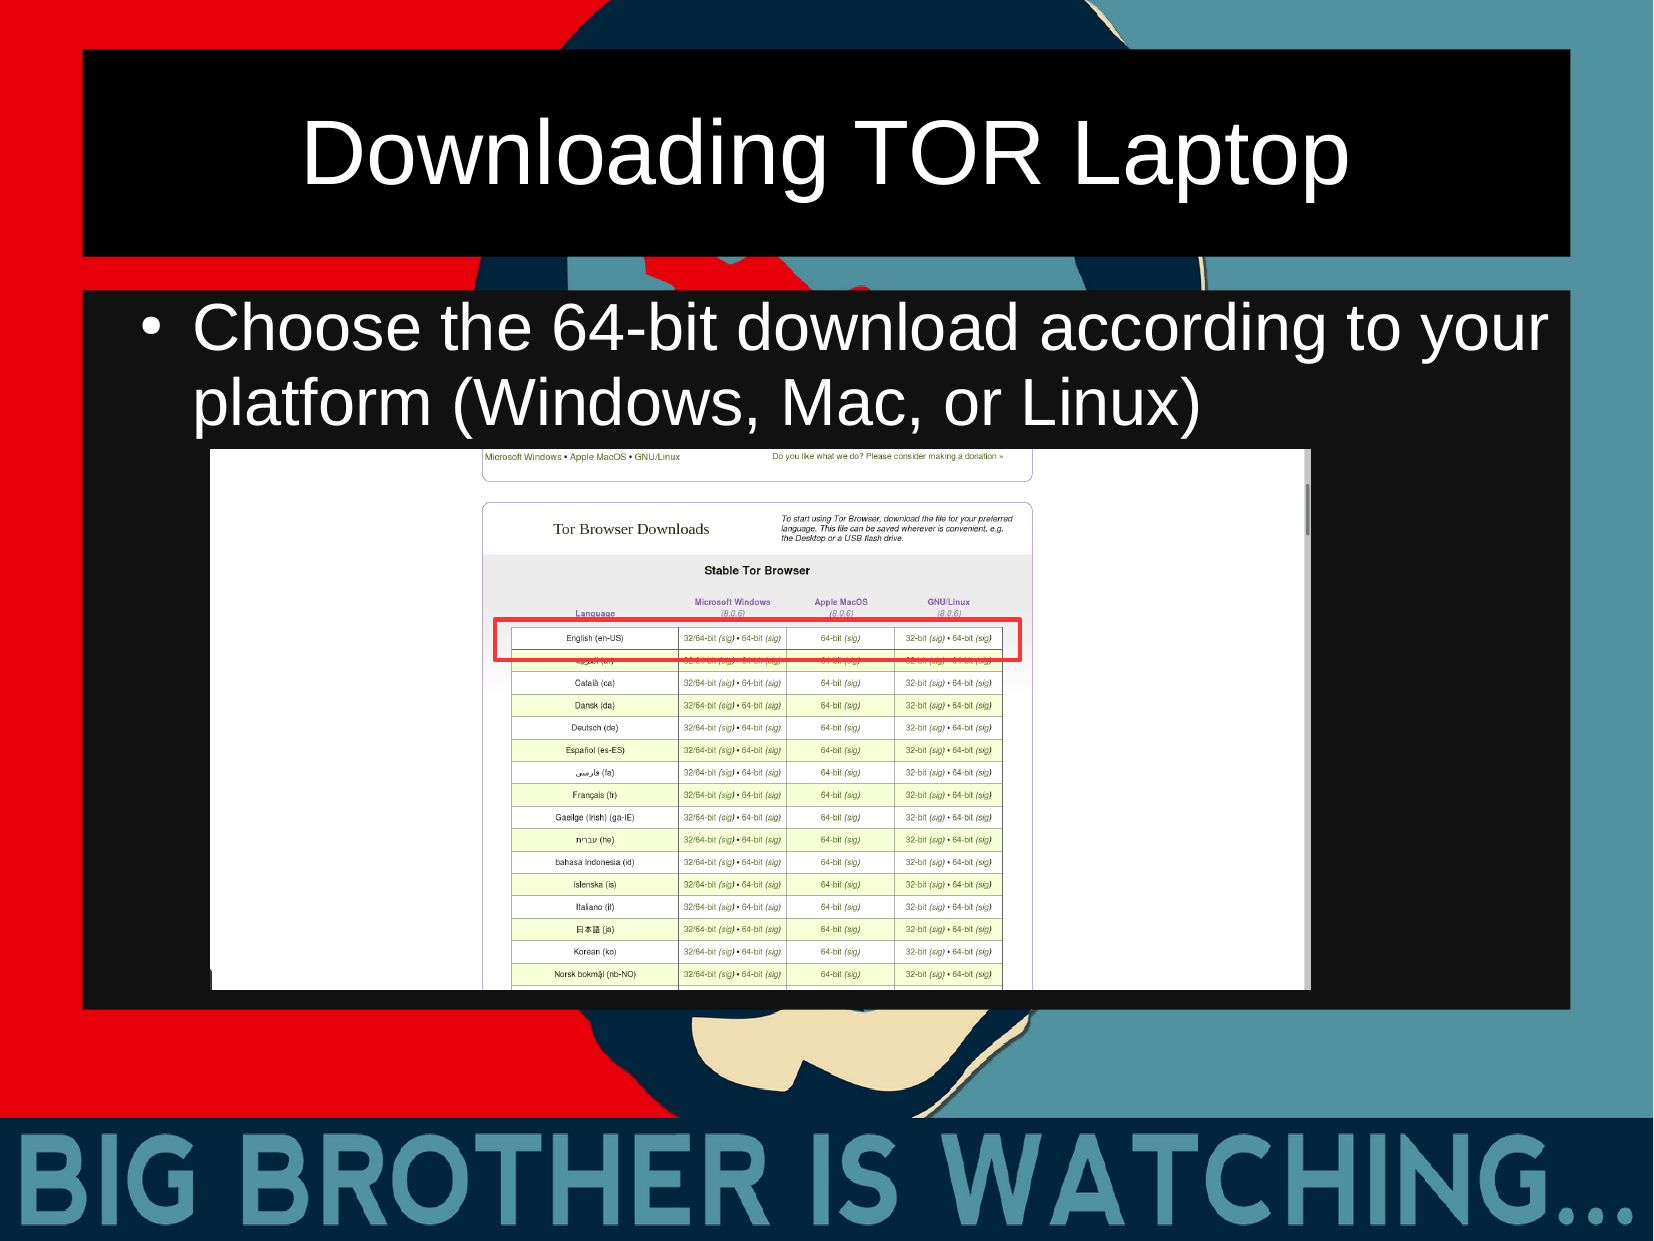

# Downloading TOR Laptop
Choose the 64-bit download according to your platform (Windows, Mac, or Linux)